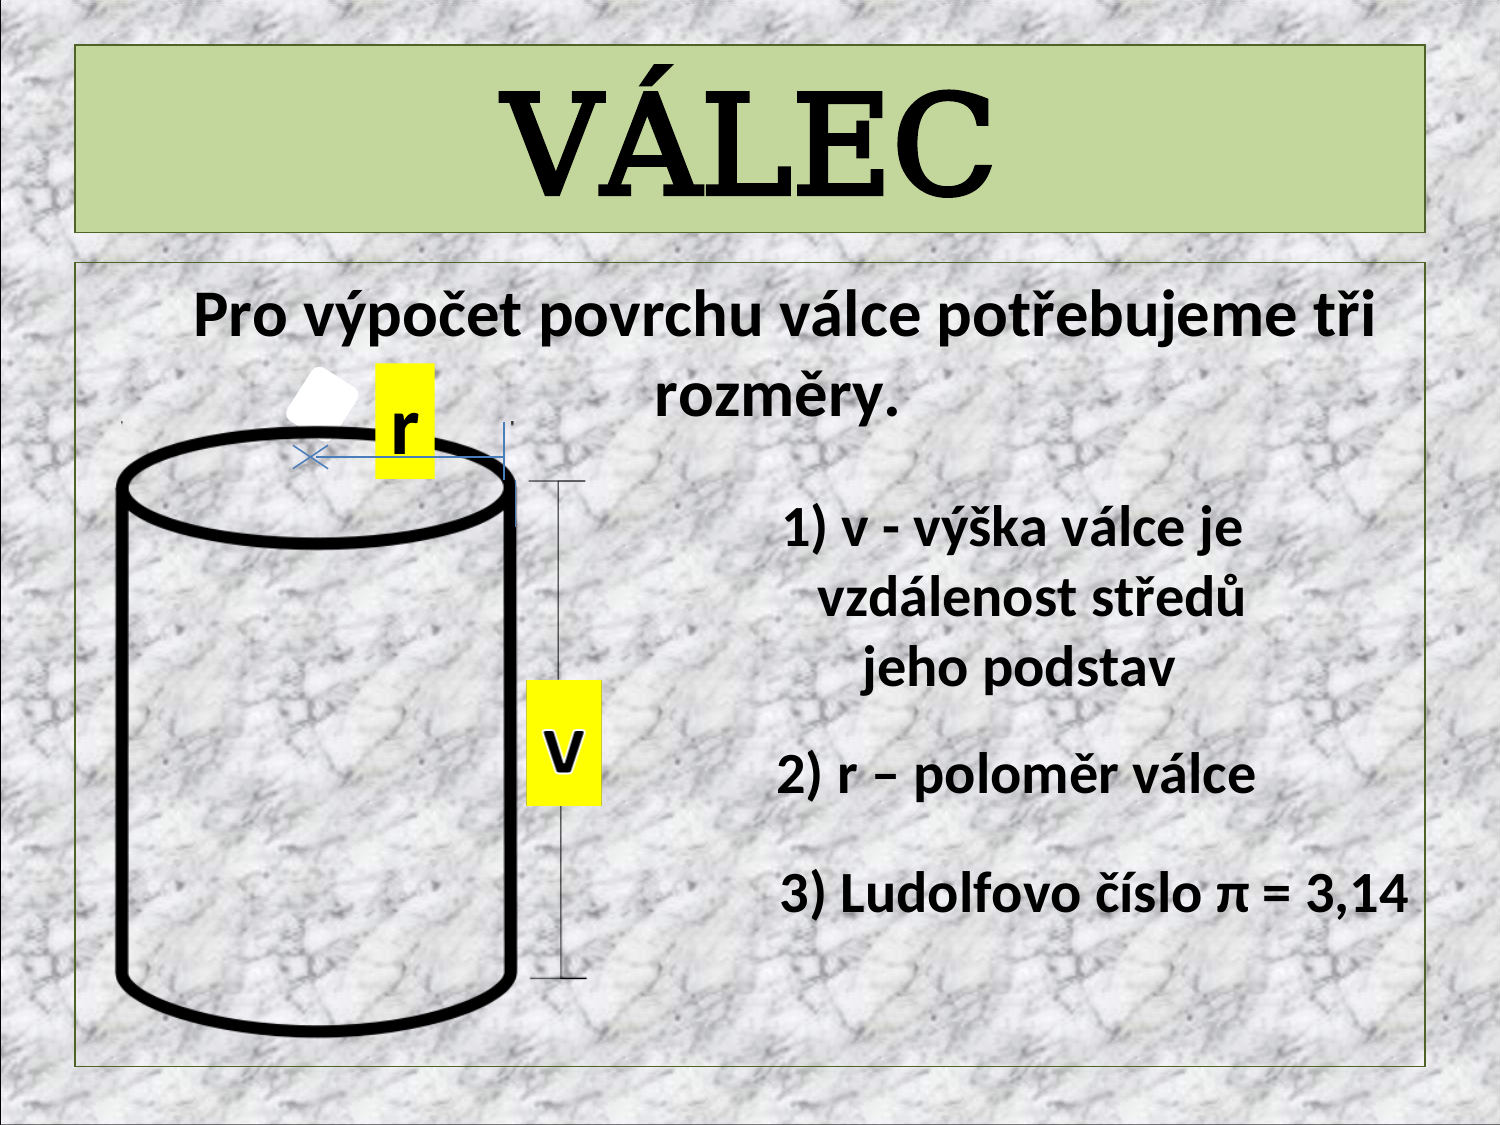

# VÁLEC
	 Pro výpočet povrchu válce potřebujeme tři rozměry.
r
1) v - výška válce je
 vzdálenost středů
jeho podstav
2) r – poloměr válce
3) Ludolfovo číslo π = 3,14